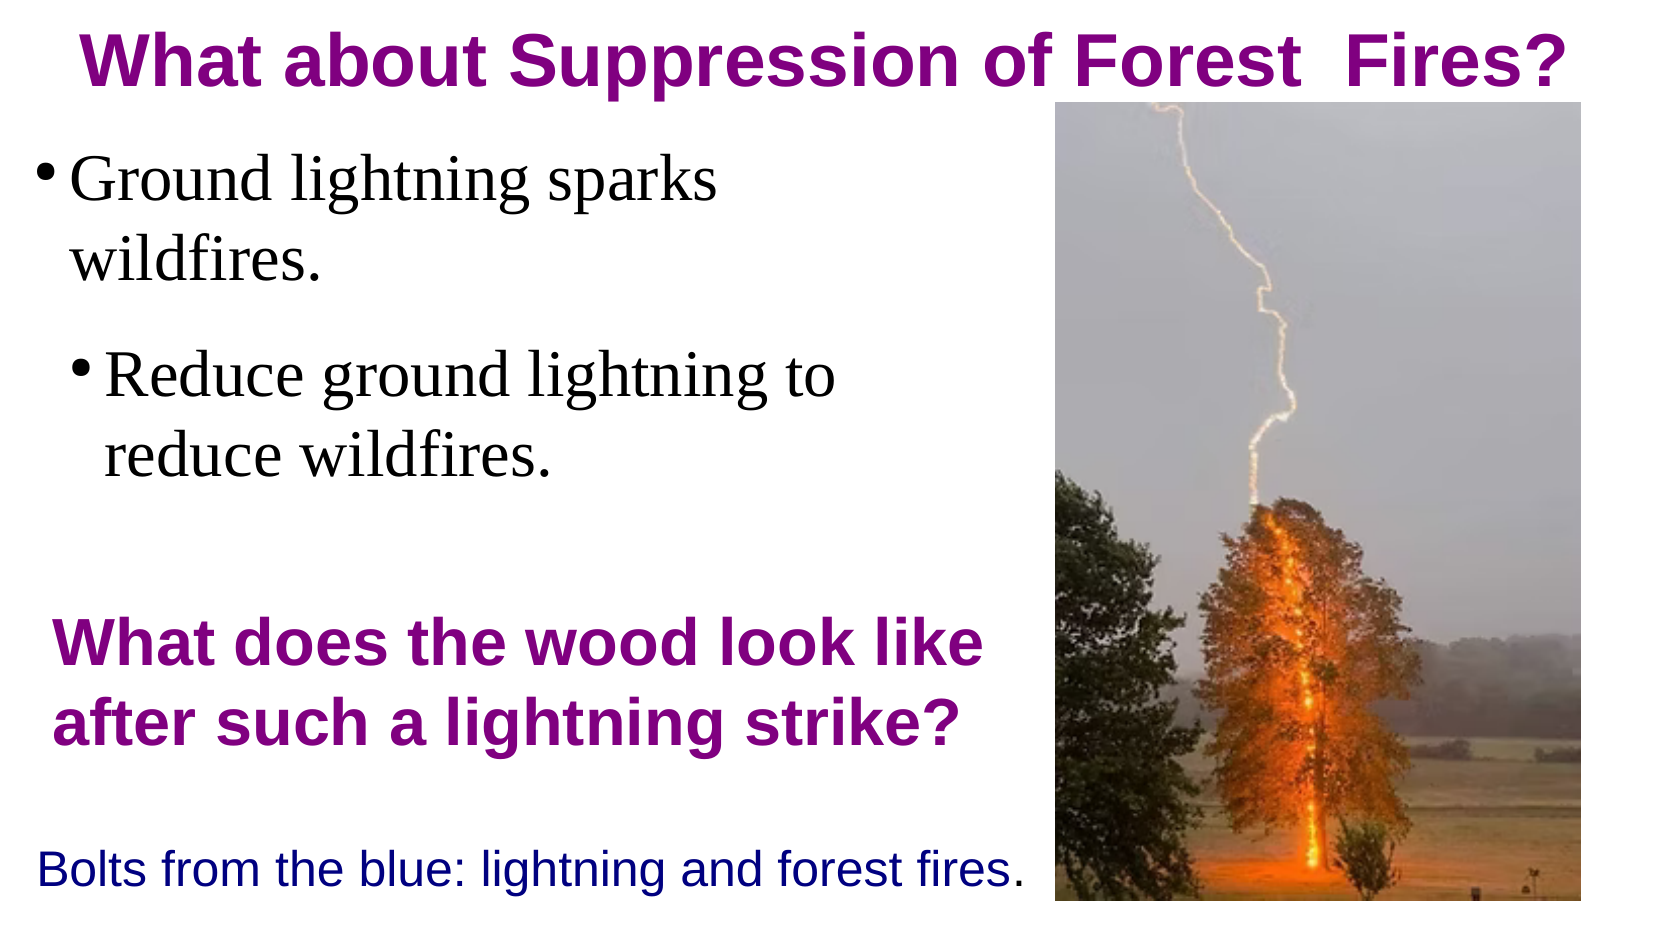

# What about Suppression of Forest Fires?
Ground lightning sparks wildfires.
Reduce ground lightning to reduce wildfires.
What does the wood look like after such a lightning strike?
Bolts from the blue: lightning and forest fires.